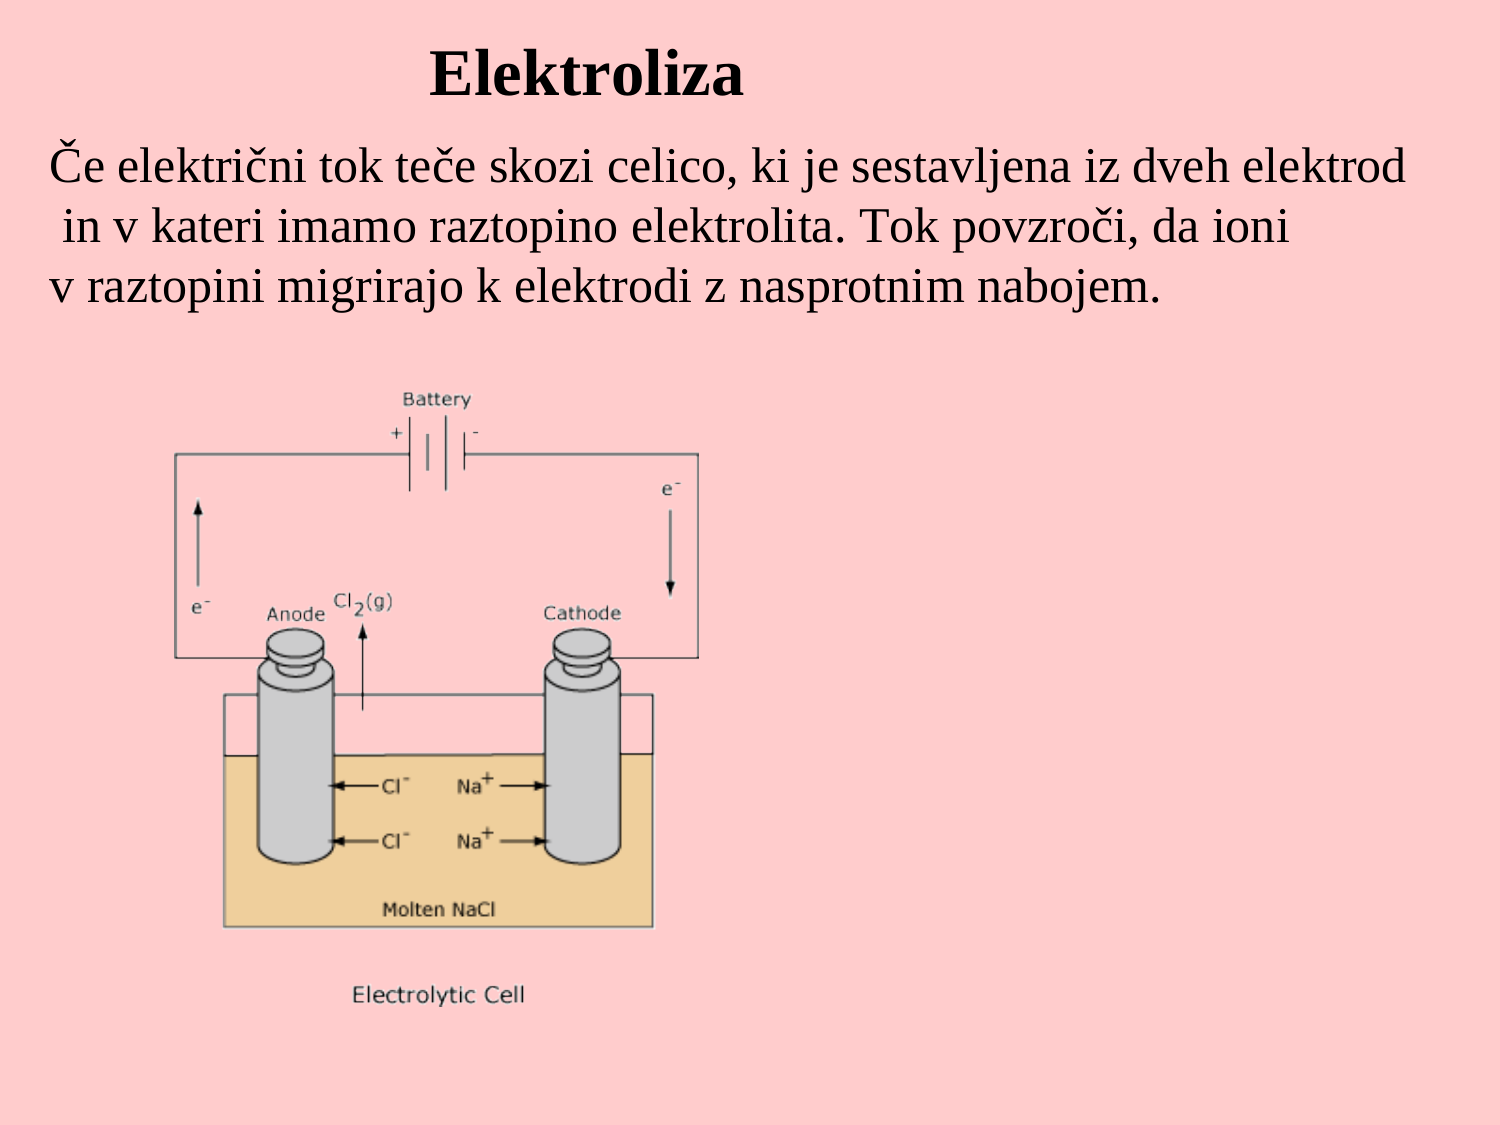

# Elektroliza
Če električni tok teče skozi celico, ki je sestavljena iz dveh elektrod
 in v kateri imamo raztopino elektrolita. Tok povzroči, da ioni
v raztopini migrirajo k elektrodi z nasprotnim nabojem.